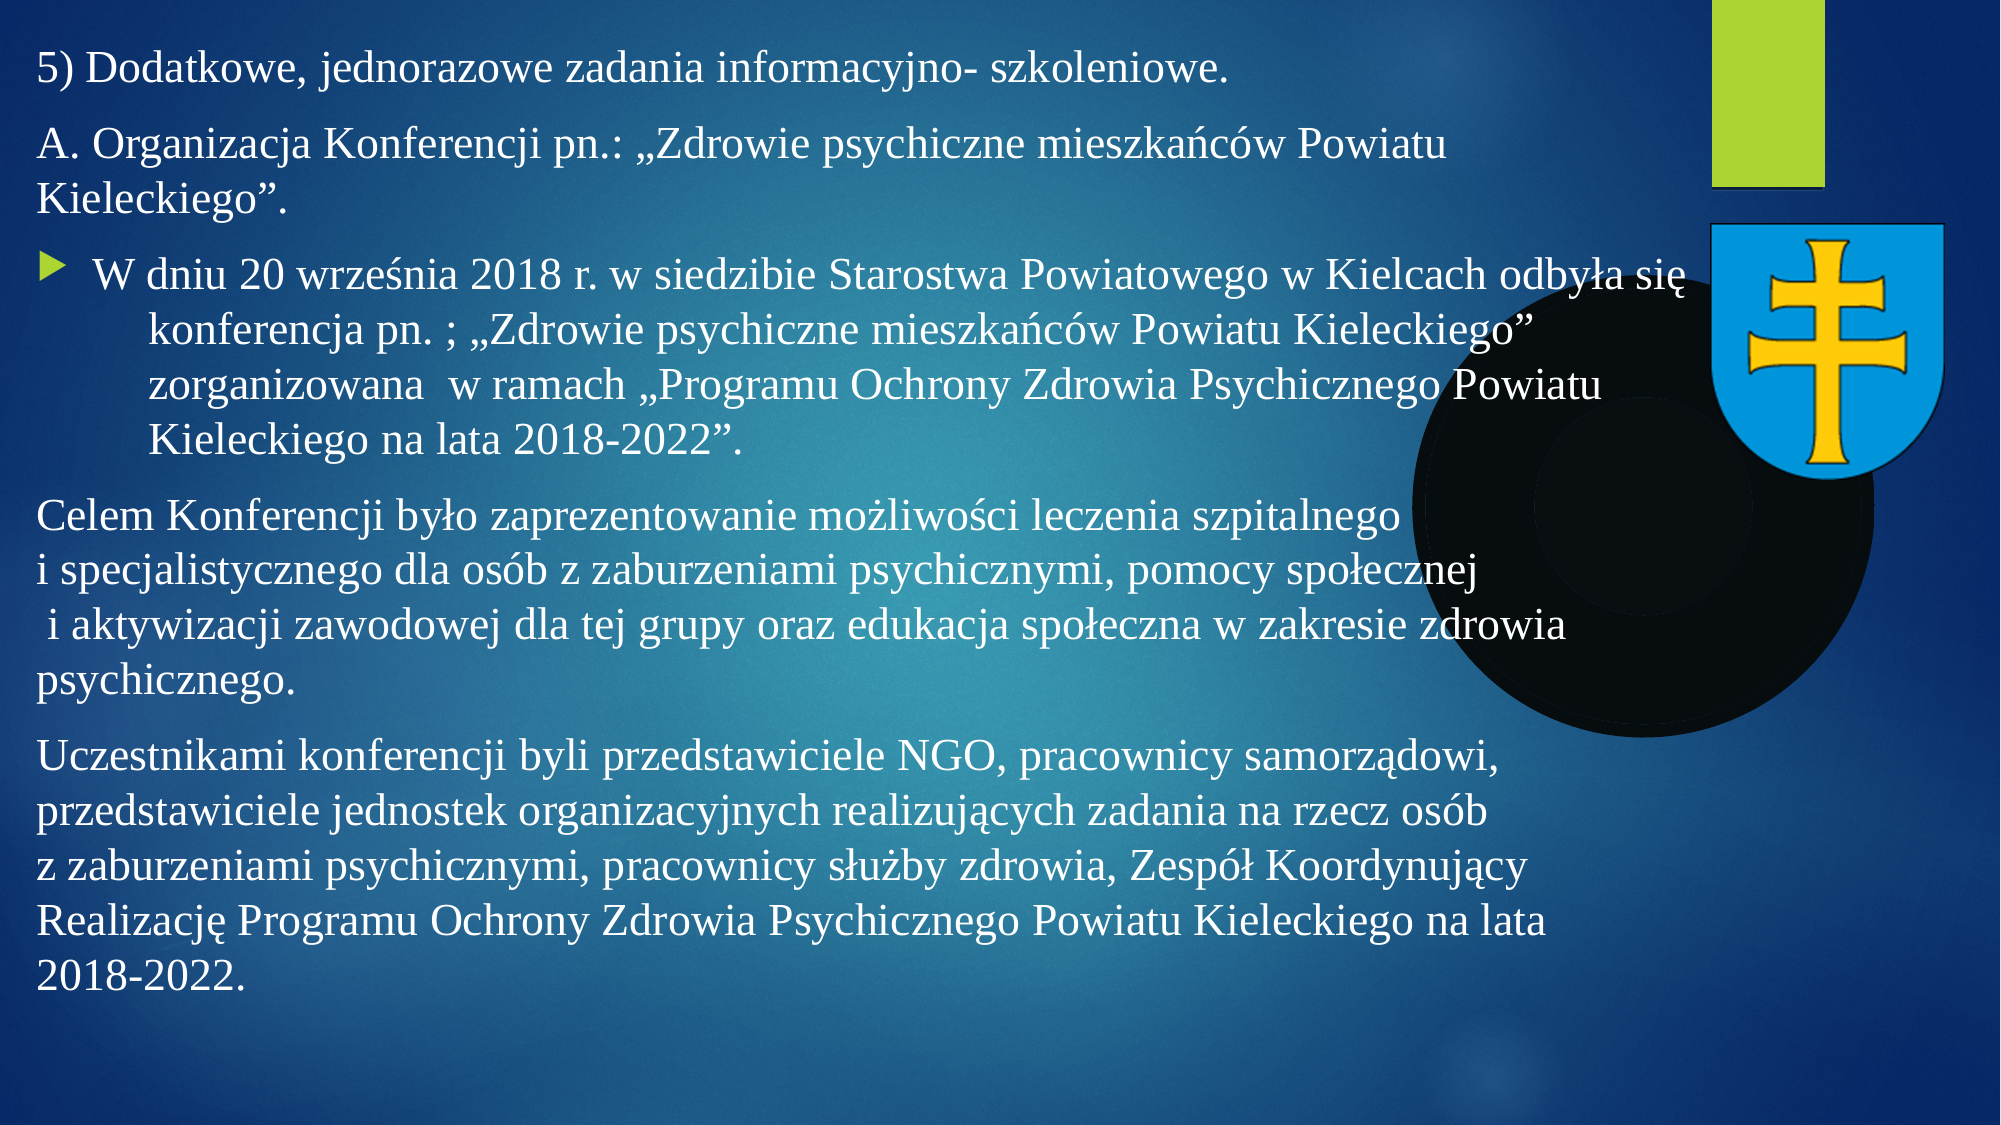

# 5) Dodatkowe, jednorazowe zadania informacyjno- szkoleniowe.
A. Organizacja Konferencji pn.: „Zdrowie psychiczne mieszkańców Powiatu Kieleckiego”.
W dniu 20 września 2018 r. w siedzibie Starostwa Powiatowego w Kielcach odbyła się konferencja pn. ; „Zdrowie psychiczne mieszkańców Powiatu Kieleckiego” zorganizowana w ramach „Programu Ochrony Zdrowia Psychicznego Powiatu Kieleckiego na lata 2018-2022”.
Celem Konferencji było zaprezentowanie możliwości leczenia szpitalnego i specjalistycznego dla osób z zaburzeniami psychicznymi, pomocy społecznej i aktywizacji zawodowej dla tej grupy oraz edukacja społeczna w zakresie zdrowia psychicznego.
Uczestnikami konferencji byli przedstawiciele NGO, pracownicy samorządowi, przedstawiciele jednostek organizacyjnych realizujących zadania na rzecz osób z zaburzeniami psychicznymi, pracownicy służby zdrowia, Zespół Koordynujący Realizację Programu Ochrony Zdrowia Psychicznego Powiatu Kieleckiego na lata 2018-2022.